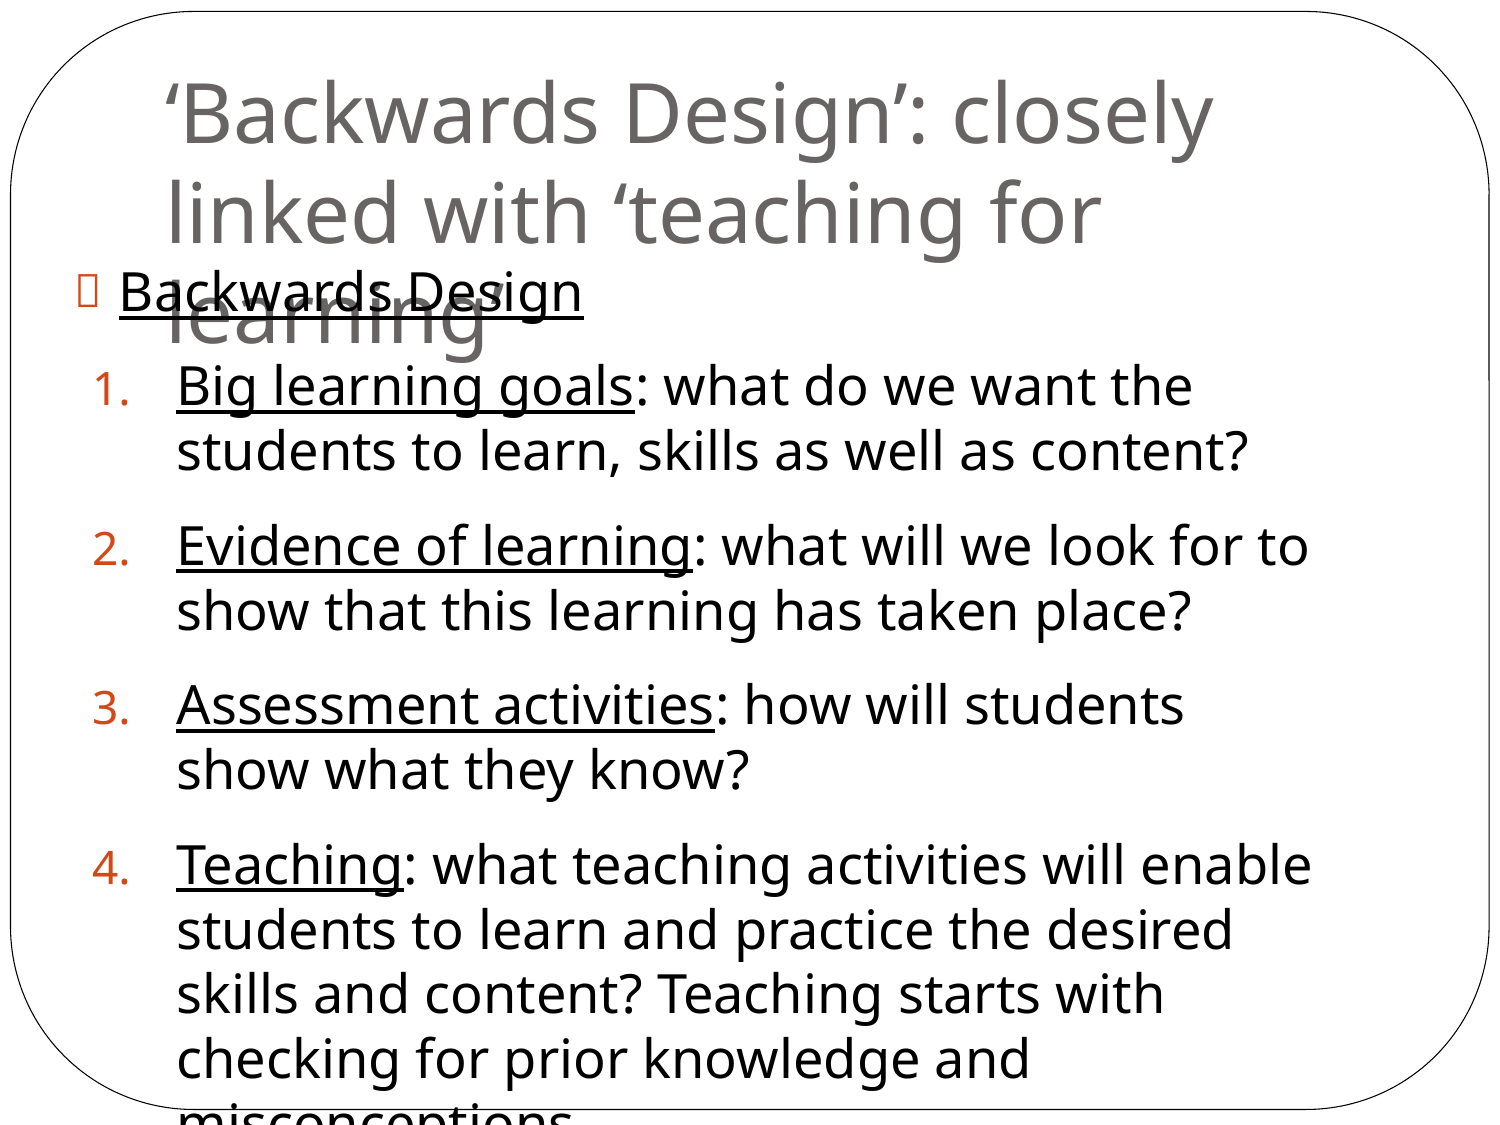

# ‘Backwards Design’: closely linked with ‘teaching for learning’
Backwards Design
Big learning goals: what do we want the students to learn, skills as well as content?
Evidence of learning: what will we look for to show that this learning has taken place?
Assessment activities: how will students show what they know?
Teaching: what teaching activities will enable students to learn and practice the desired skills and content? Teaching starts with checking for prior knowledge and misconceptions